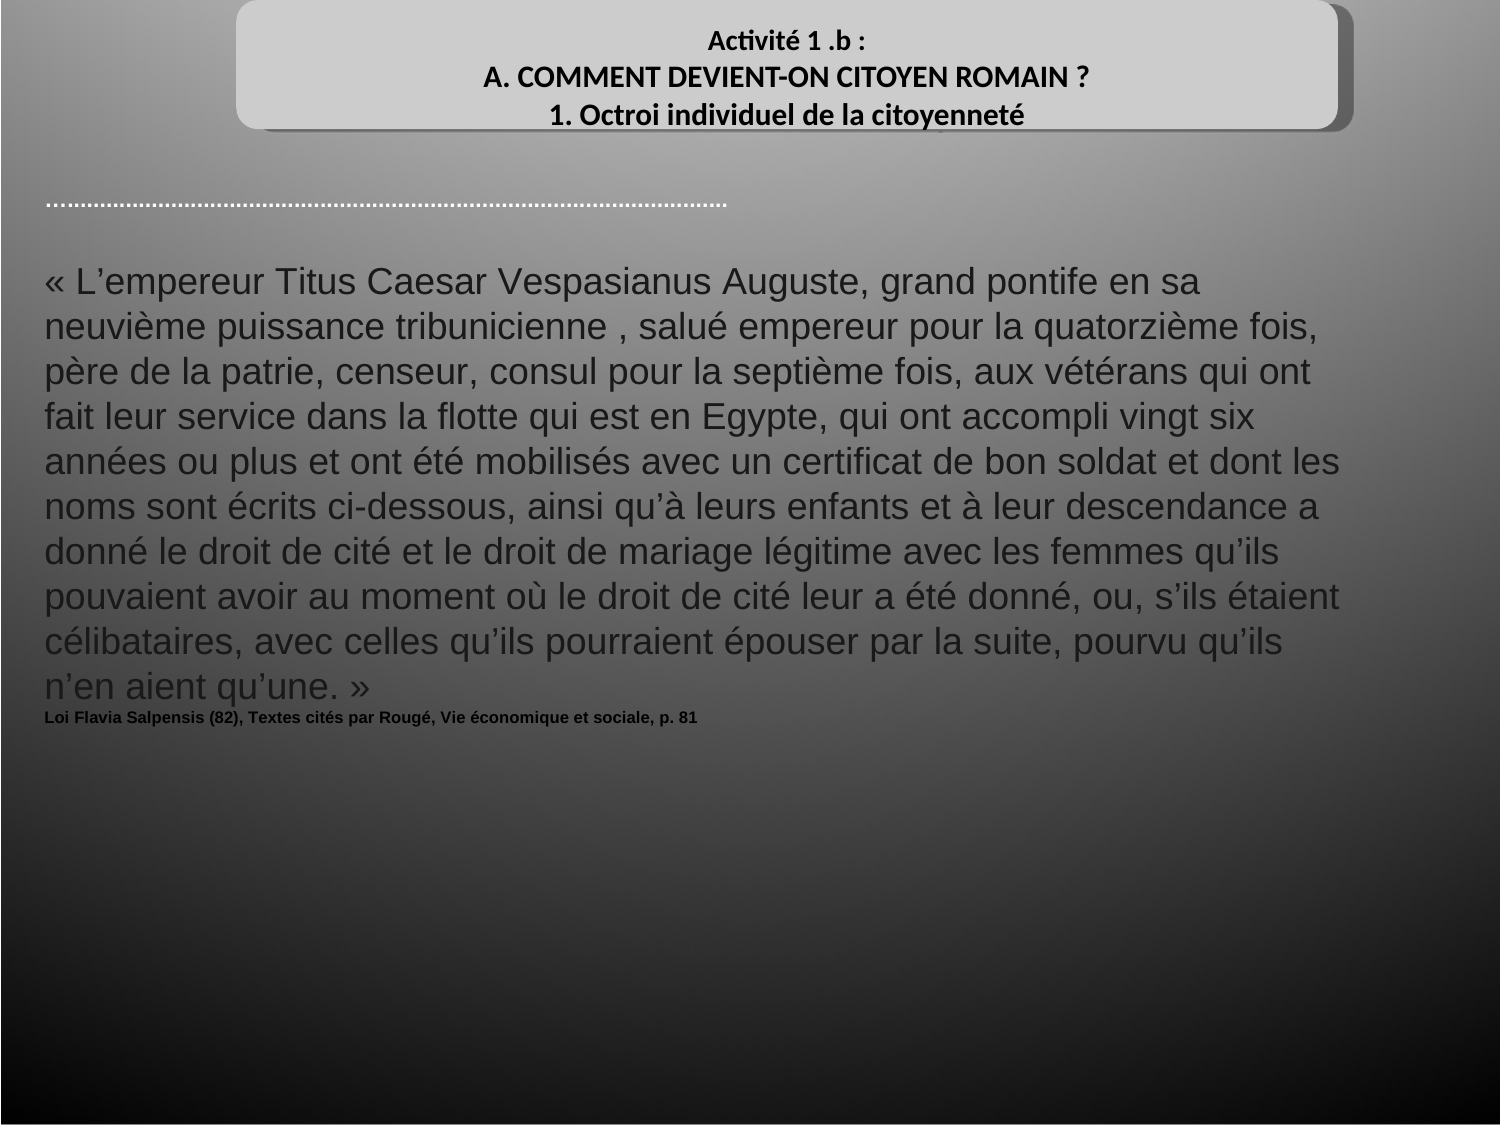

Activité 1 .b :
A. COMMENT DEVIENT-ON CITOYEN ROMAIN ?
1. Octroi individuel de la citoyenneté
…......................................................................................................
« L’empereur Titus Caesar Vespasianus Auguste, grand pontife en sa neuvième puissance tribunicienne , salué empereur pour la quatorzième fois, père de la patrie, censeur, consul pour la septième fois, aux vétérans qui ont fait leur service dans la flotte qui est en Egypte, qui ont accompli vingt six années ou plus et ont été mobilisés avec un certificat de bon soldat et dont les noms sont écrits ci-dessous, ainsi qu’à leurs enfants et à leur descendance a donné le droit de cité et le droit de mariage légitime avec les femmes qu’ils pouvaient avoir au moment où le droit de cité leur a été donné, ou, s’ils étaient célibataires, avec celles qu’ils pourraient épouser par la suite, pourvu qu’ils n’en aient qu’une. »
Loi Flavia Salpensis (82), Textes cités par Rougé, Vie économique et sociale, p. 81